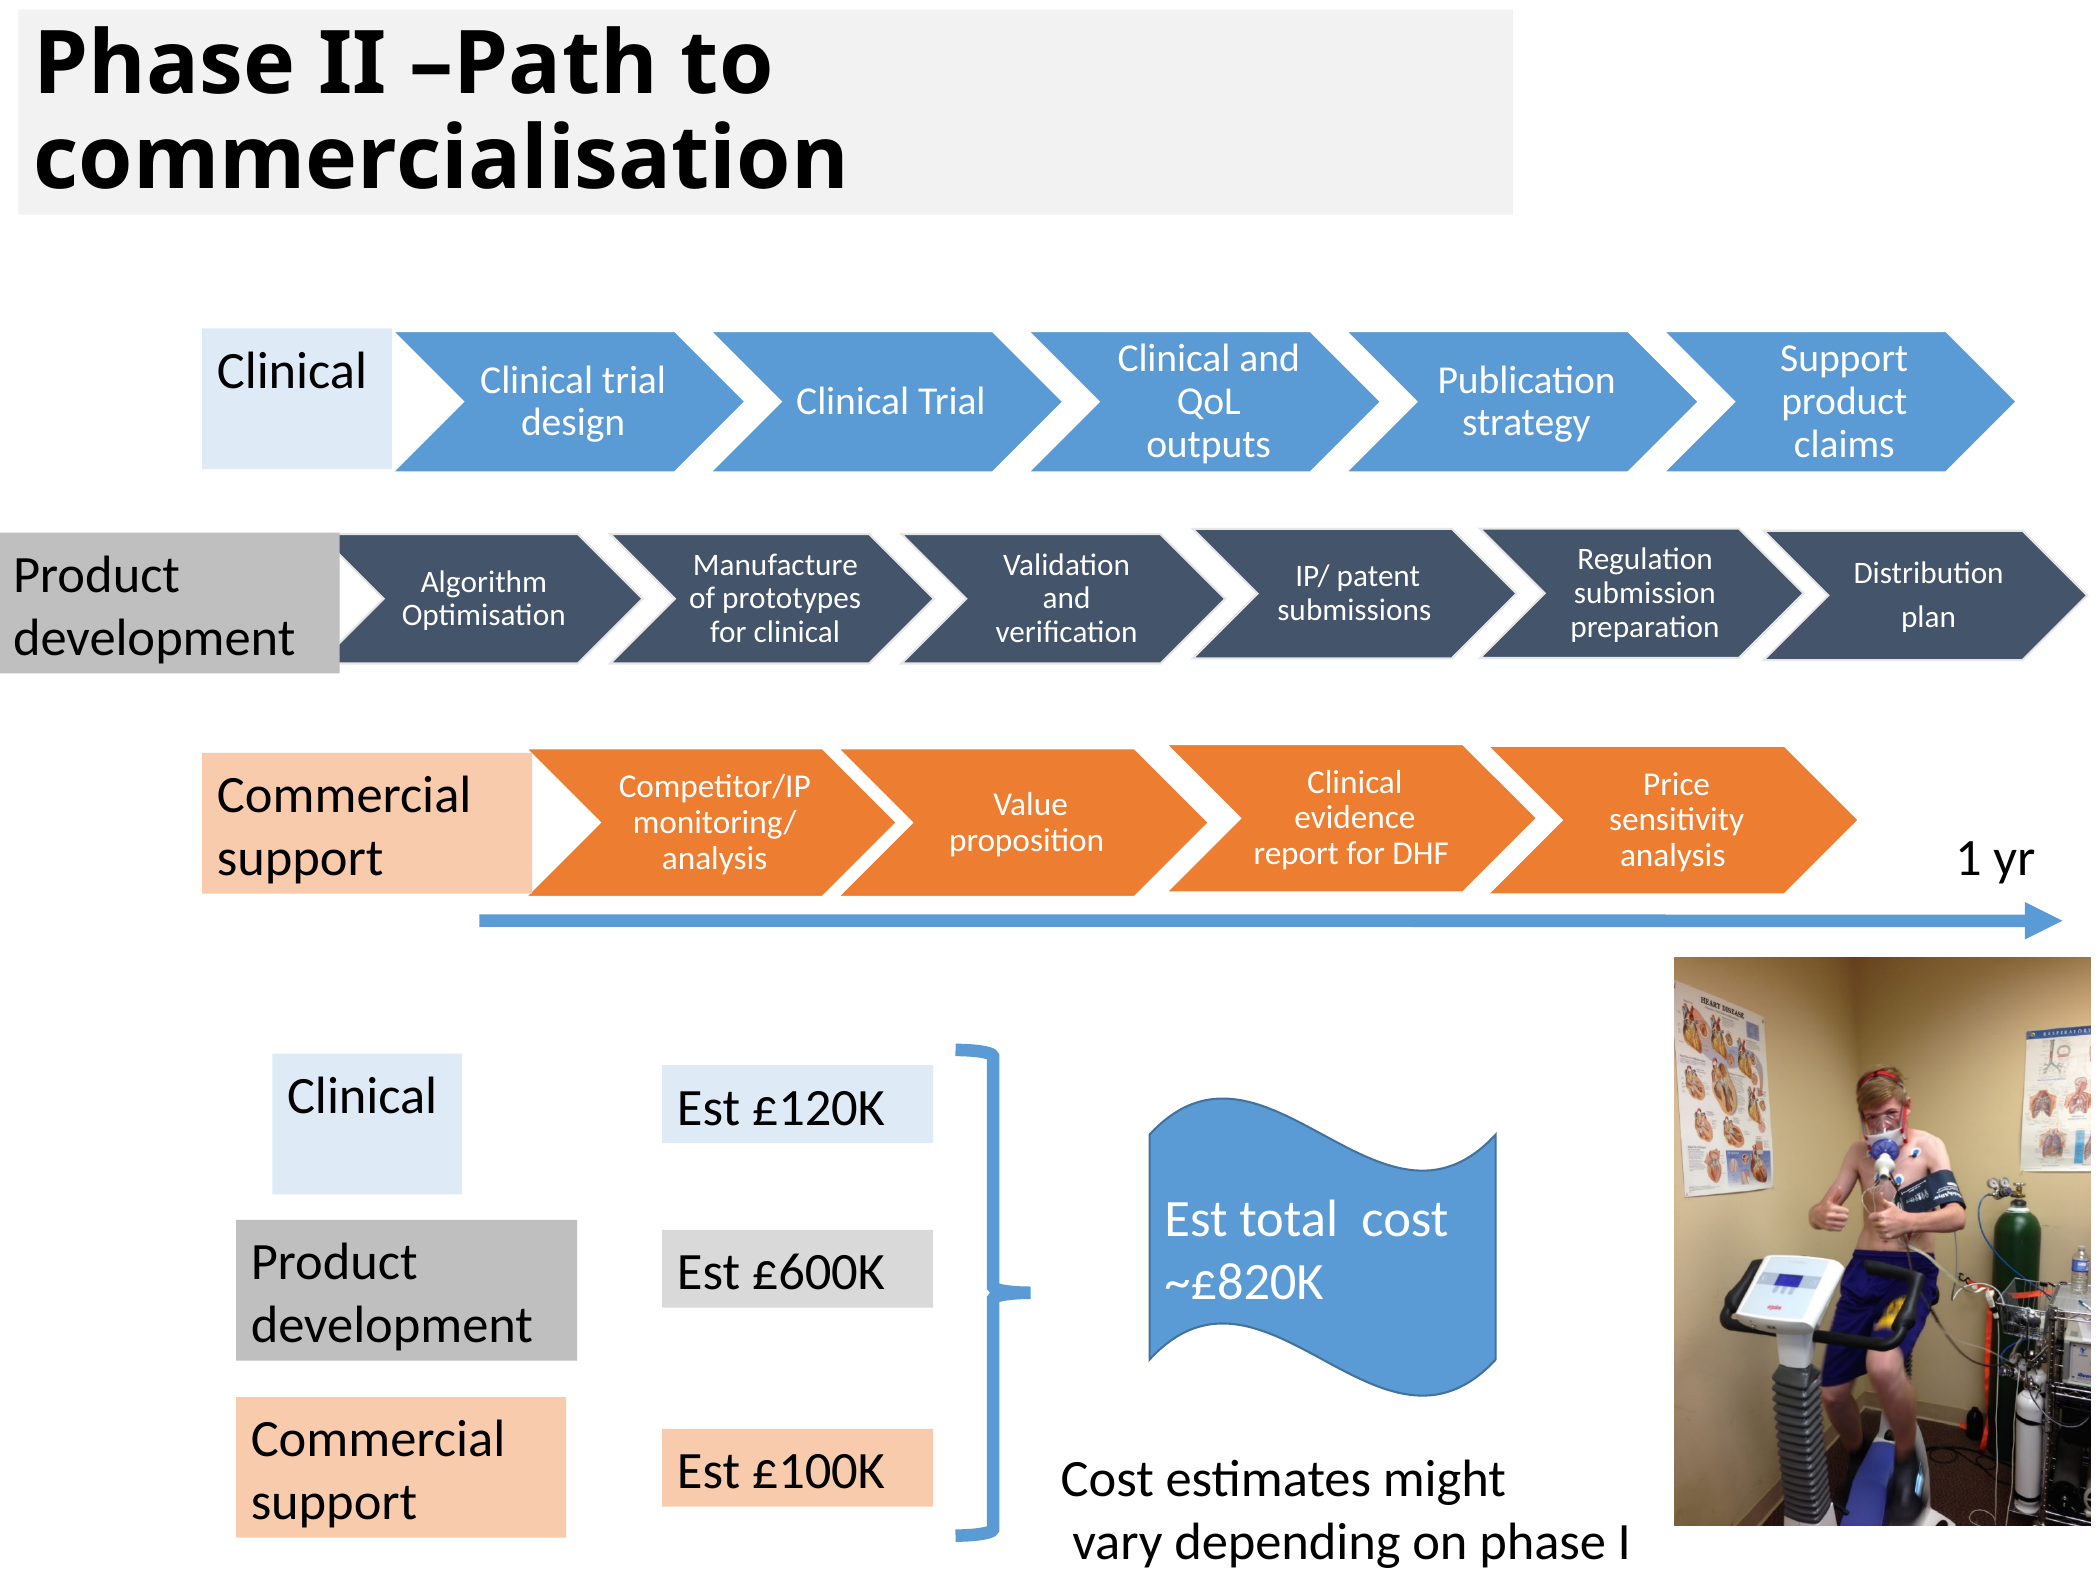

Phase II –Path to commercialisation
Clinical
Clinical trial design
Clinical Trial
Clinical and QoL outputs
Publication strategy
Support product claims
Regulation submission preparation
IP/ patent submissions
Distribution
plan
Algorithm Optimisation
Manufacture of prototypes for clinical
Validation and verification
Product development
Clinical evidence report for DHF
Price sensitivity analysis
Competitor/IP monitoring/ analysis
 Value proposition
Commercial support
1 yr
Clinical
Est £120K
Est total cost
~£820K
Product development
Est £600K
Commercial support
Est £100K
Cost estimates might
 vary depending on phase I